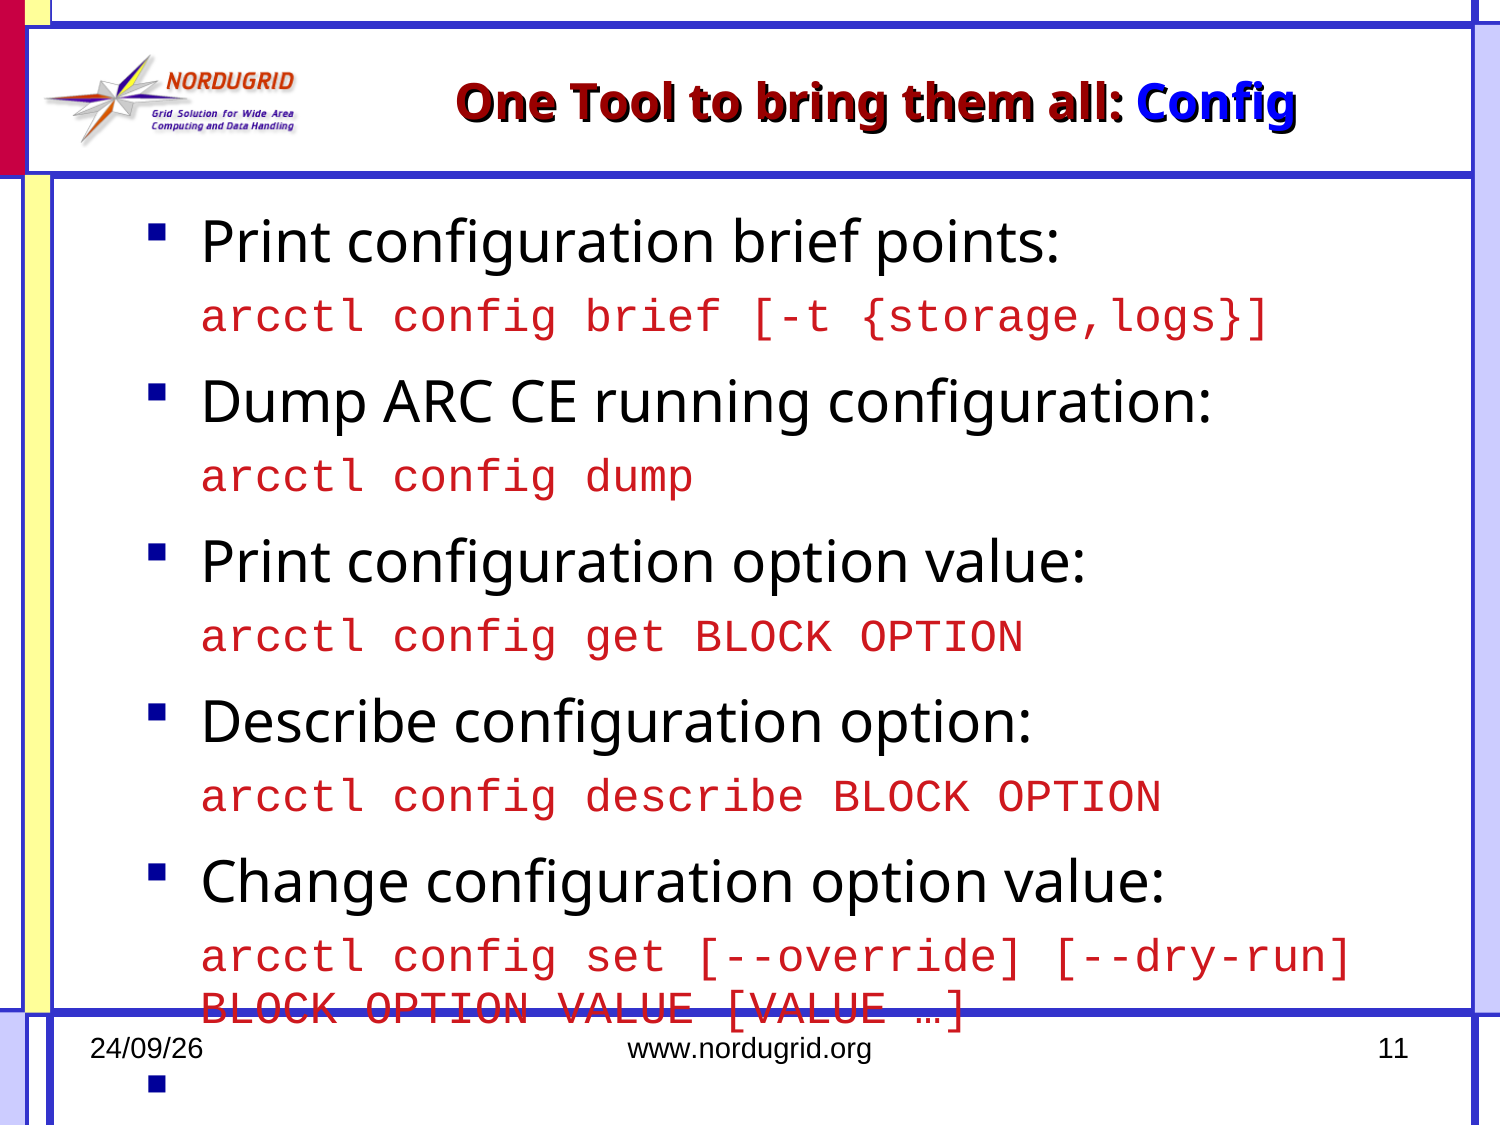

# One Tool to bring them all: Config
Print configuration brief points:
arcctl config brief [-t {storage,logs}]
Dump ARC CE running configuration:
arcctl config dump
Print configuration option value:
arcctl config get BLOCK OPTION
Describe configuration option:
arcctl config describe BLOCK OPTION
Change configuration option value:
arcctl config set [--override] [--dry-run] BLOCK OPTION VALUE [VALUE …]
www.nordugrid.org
11